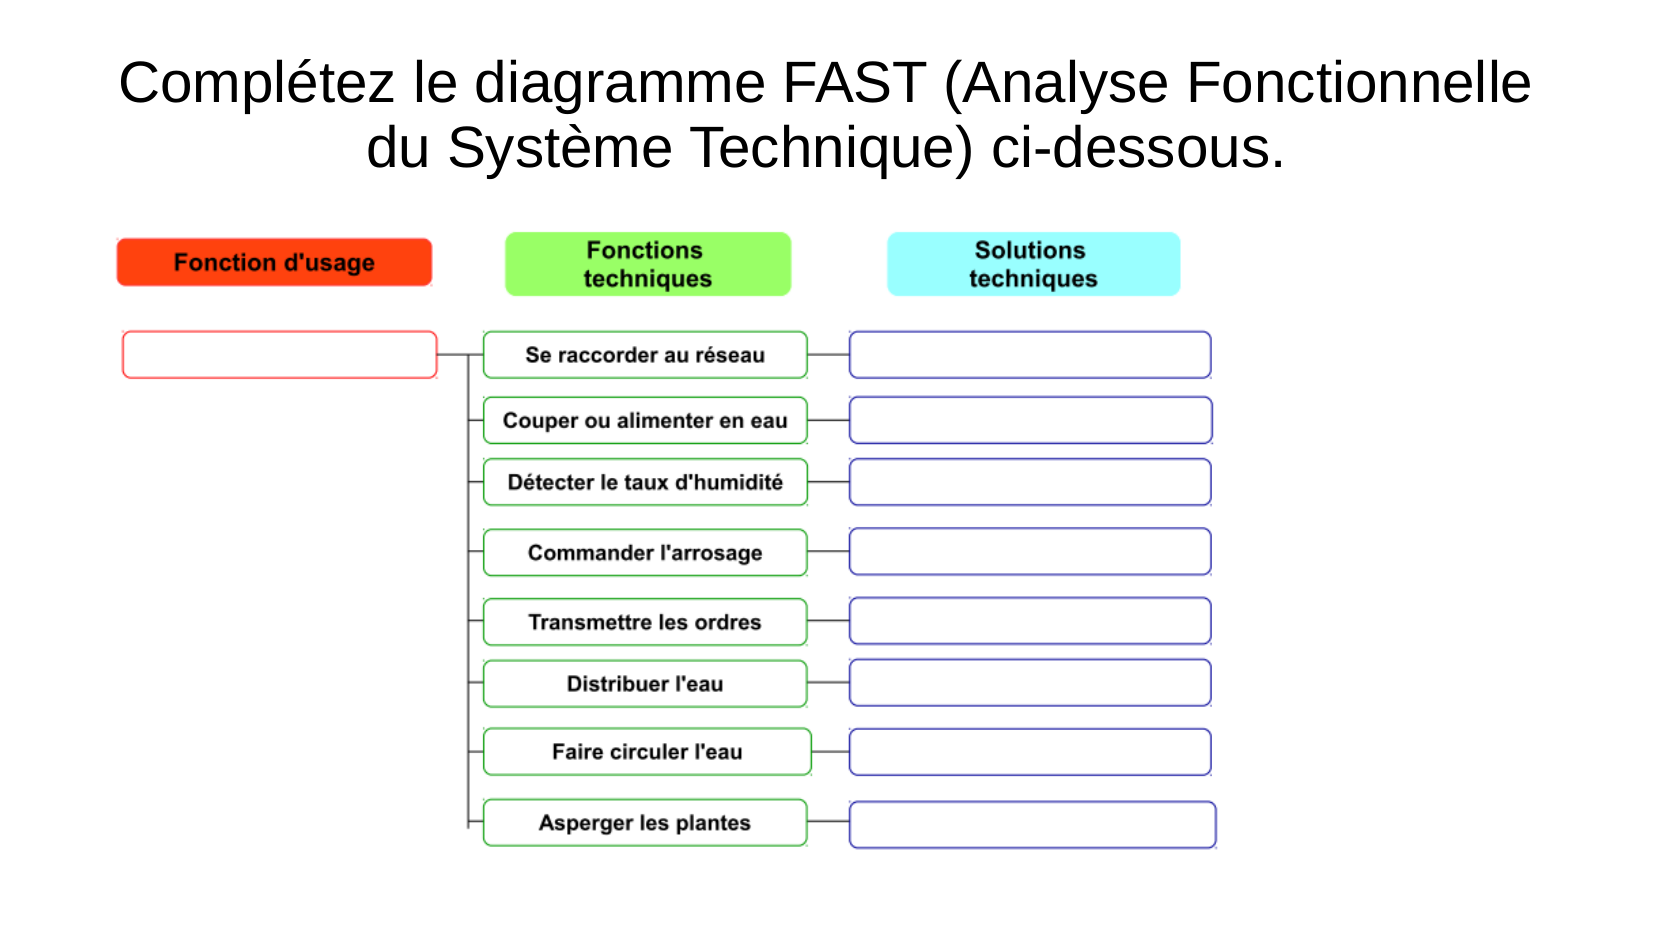

# Complétez le diagramme FAST (Analyse Fonctionnelle du Système Technique) ci-dessous.